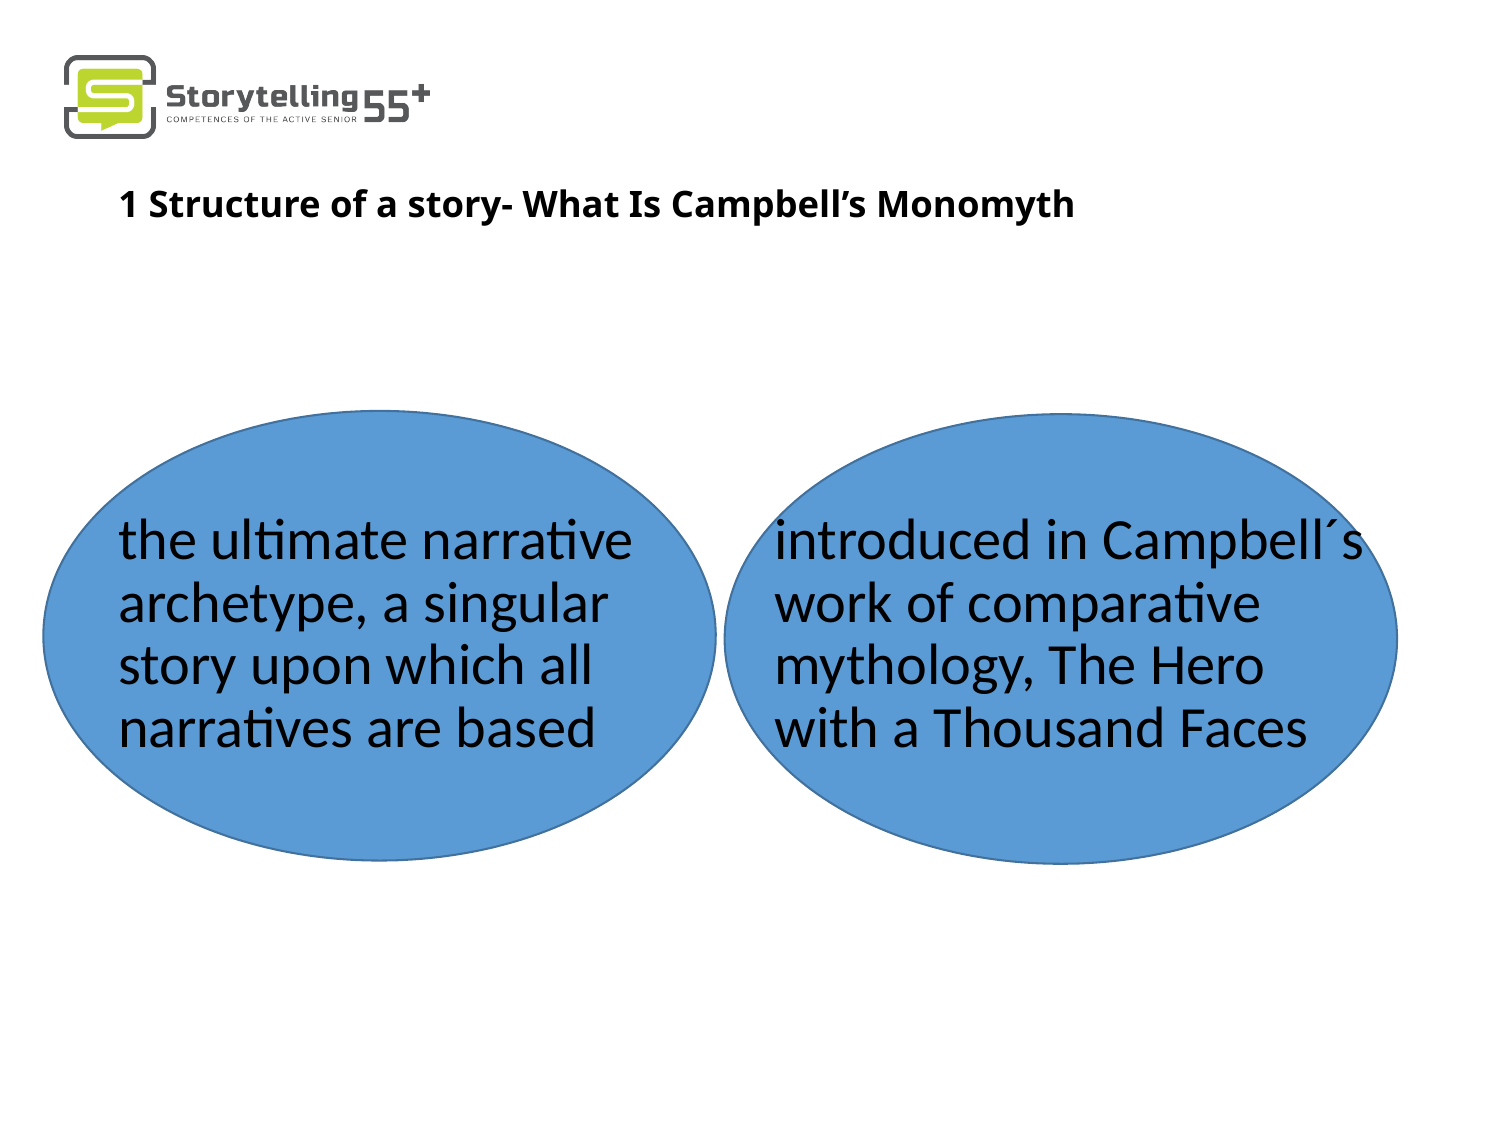

# 1 Structure of a story- What Is Campbell’s Monomyth
the ultimate narrative archetype, a singular story upon which all narratives are based
introduced in Campbell´s work of comparative mythology, The Hero with a Thousand Faces